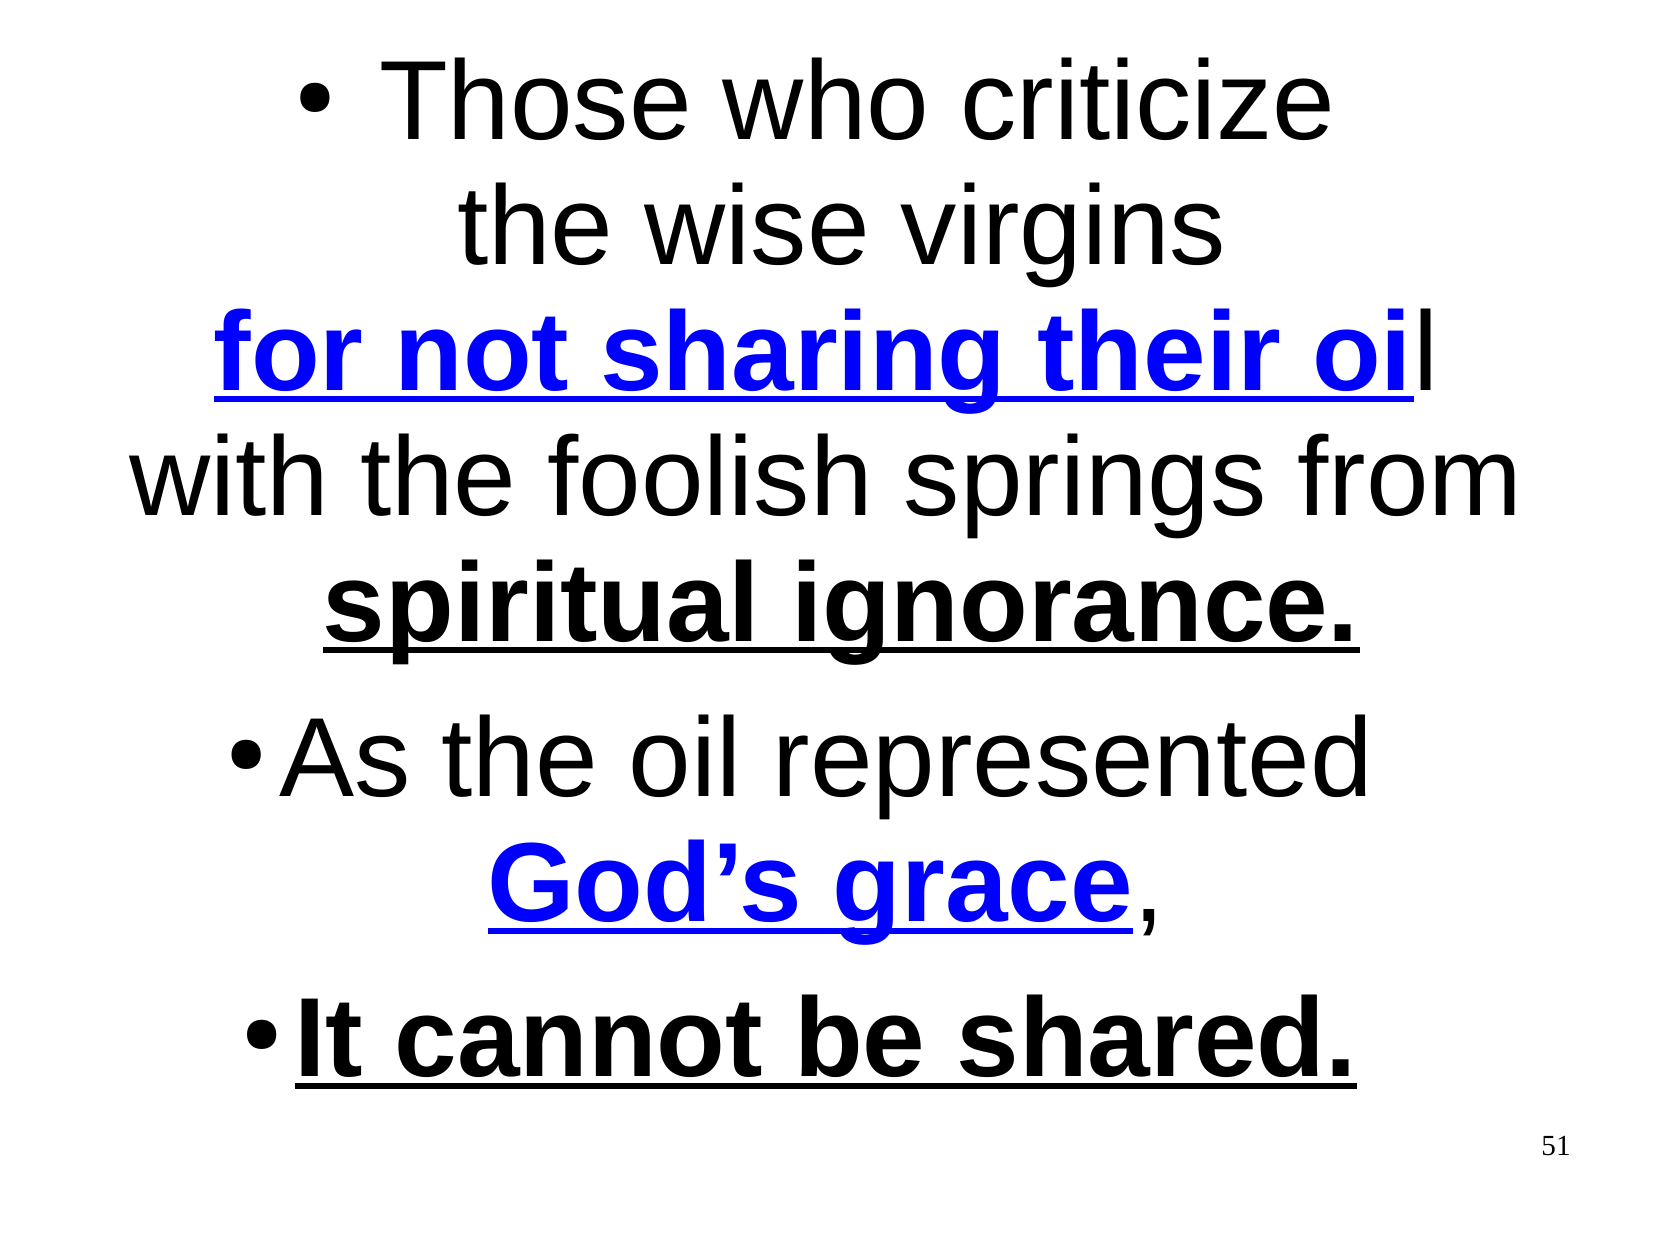

# Those who criticize the wise virgins for not sharing their oil with the foolish springs from spiritual ignorance.
As the oil represented
God’s grace,
It cannot be shared.
51